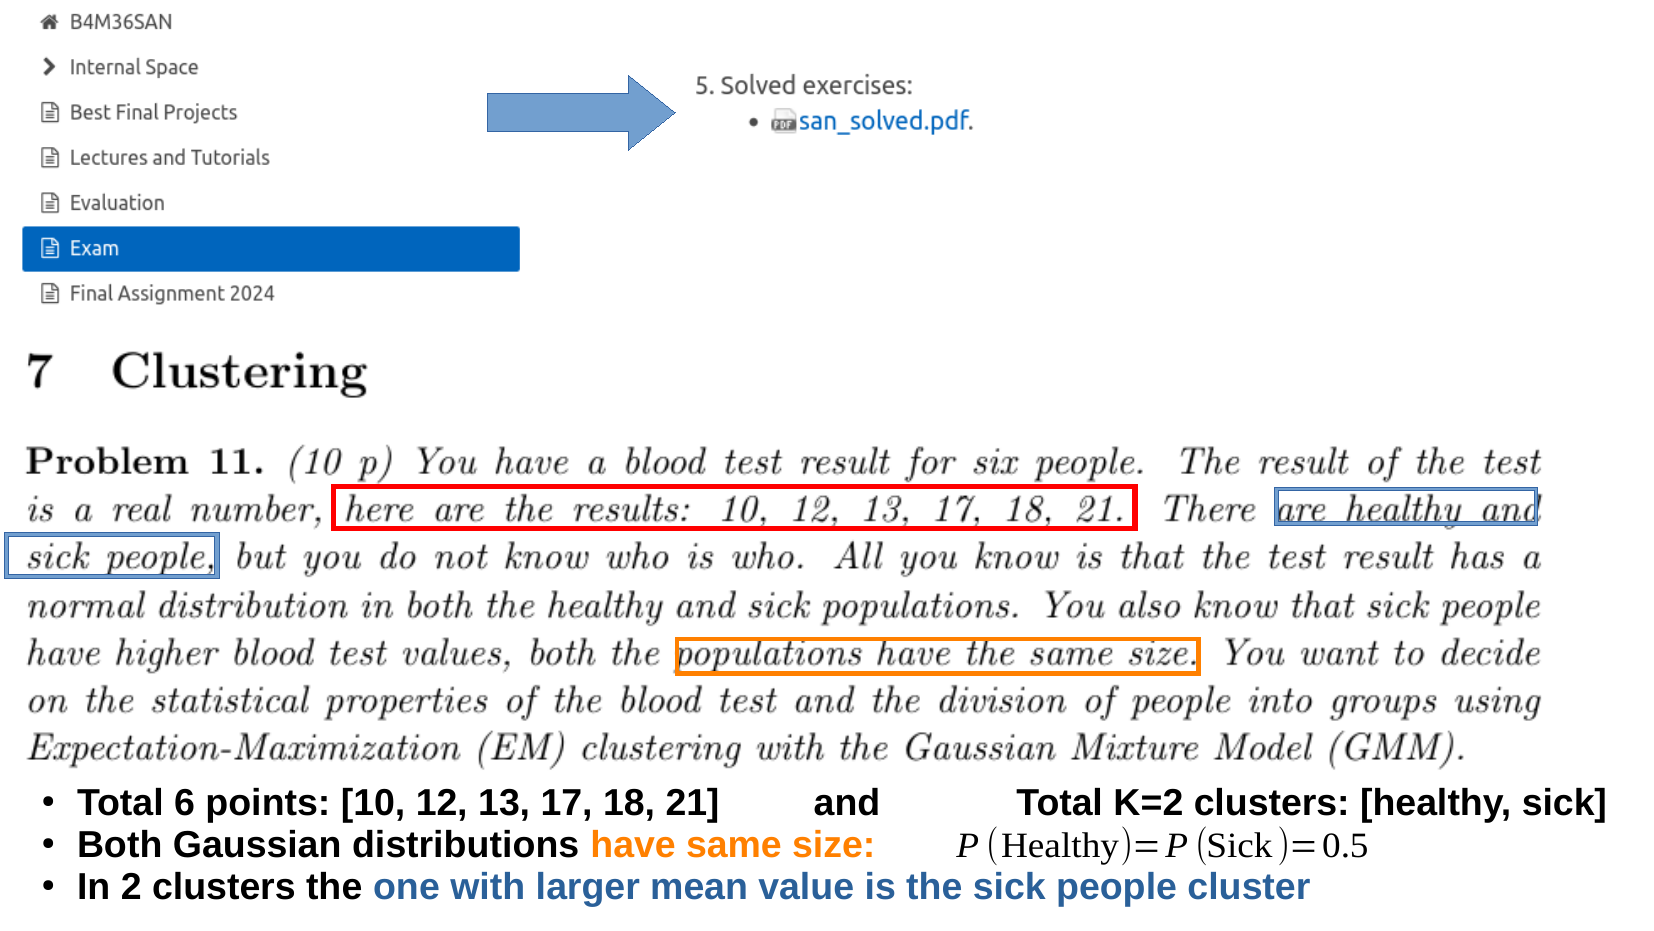

Total 6 points: [10, 12, 13, 17, 18, 21] and Total K=2 clusters: [healthy, sick]
Both Gaussian distributions have same size:
In 2 clusters the one with larger mean value is the sick people cluster